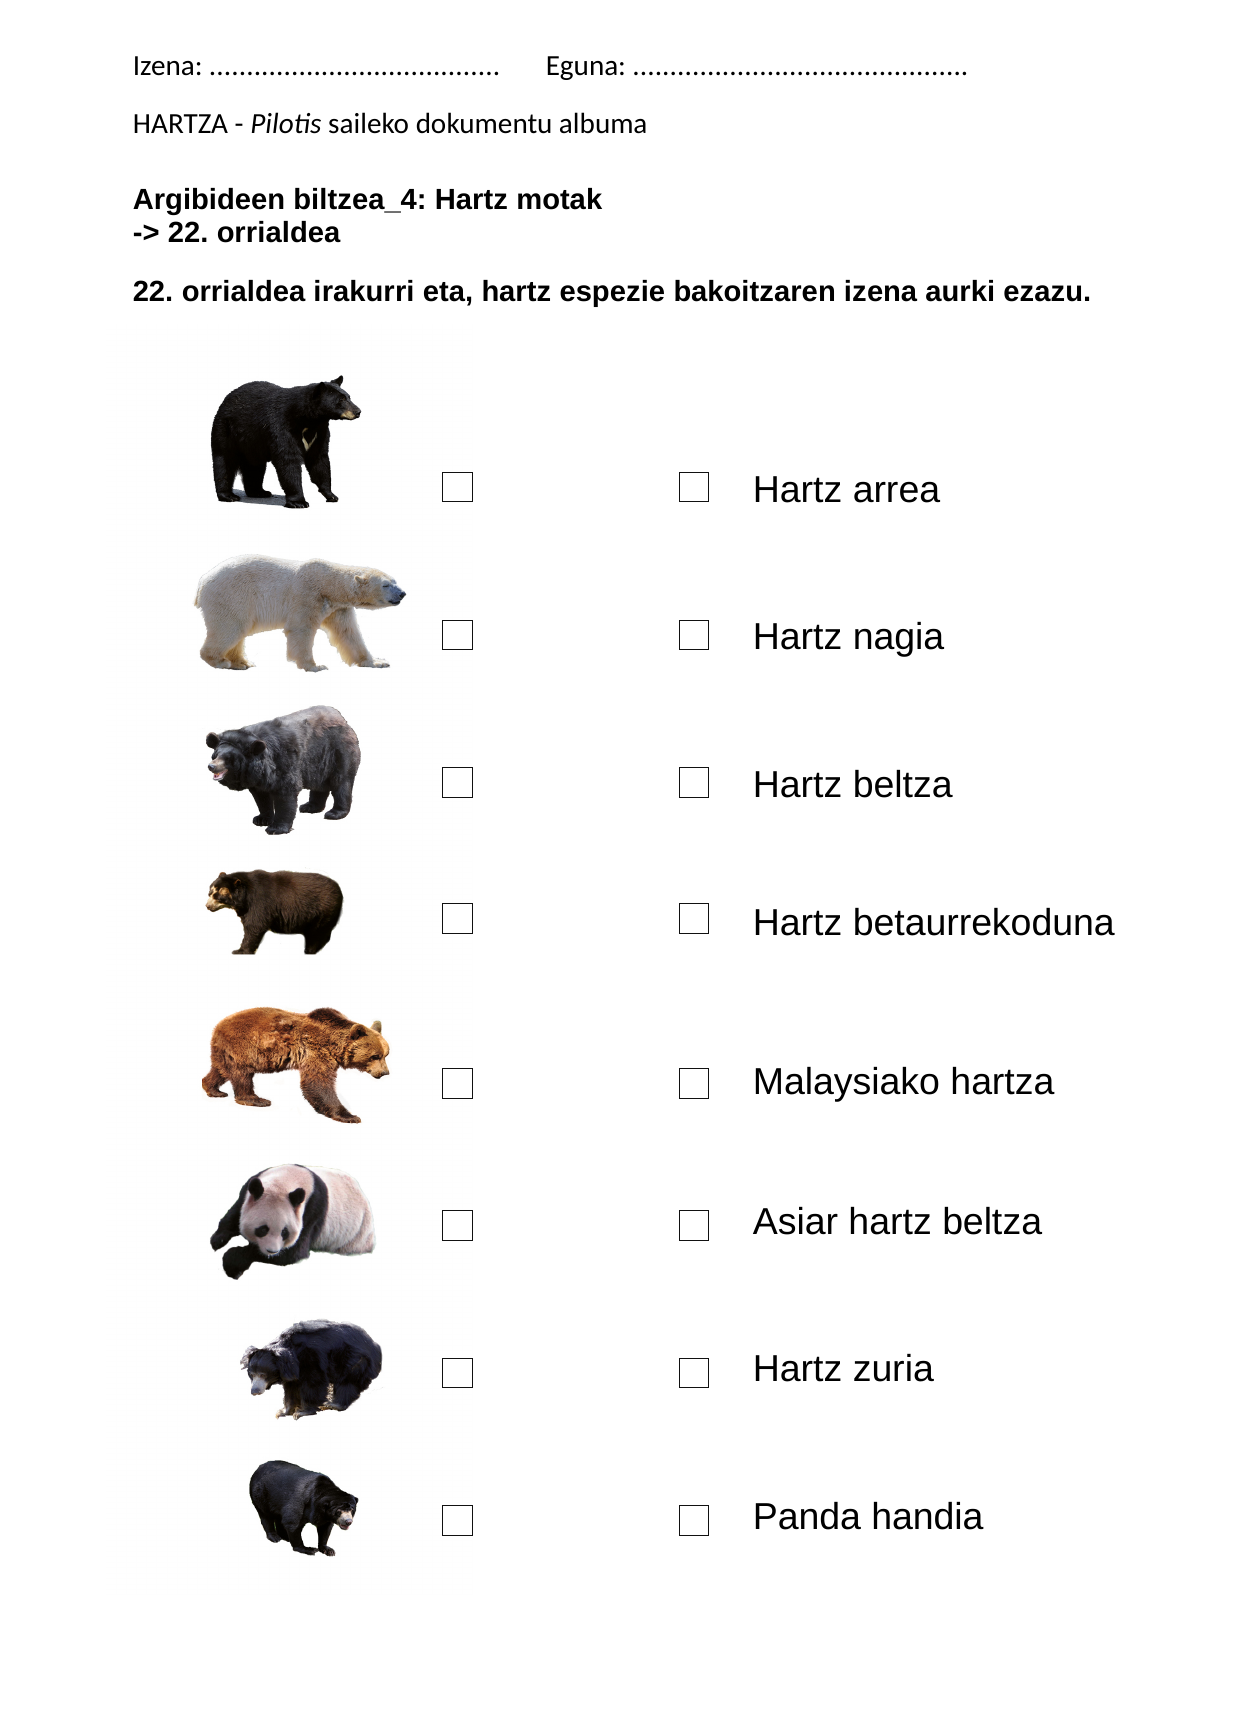

Izena: ....................................... Eguna: .............................................
HARTZA - Pilotis saileko dokumentu albuma
Argibideen biltzea_4: Hartz motak
-> 22. orrialdea
22. orrialdea irakurri eta, hartz espezie bakoitzaren izena aurki ezazu.
Hartz arrea
Hartz nagia
Hartz beltza
Hartz betaurrekoduna
Malaysiako hartza
Asiar hartz beltza
Hartz zuria
Panda handia